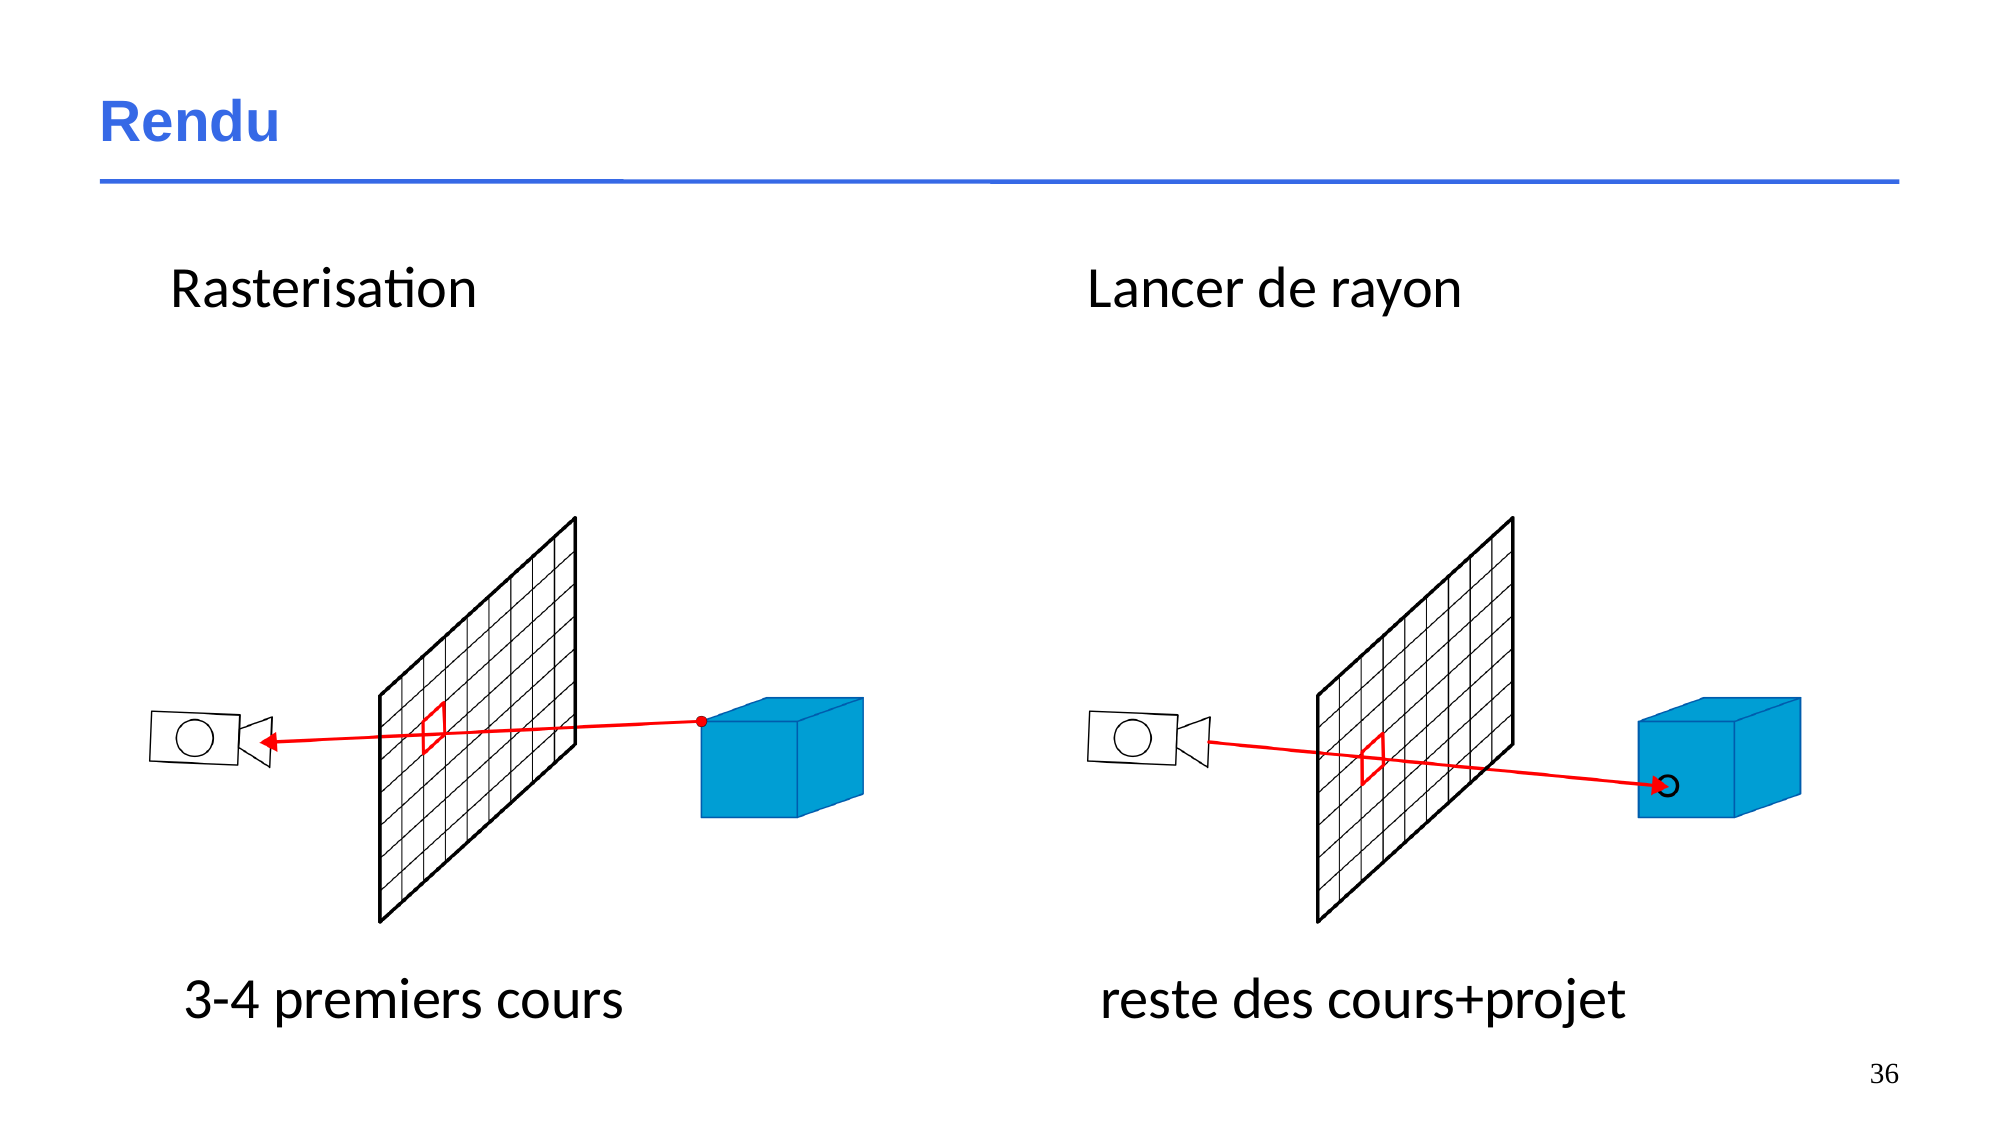

Rendu
# Rasterisation Lancer de rayon
3-4 premiers cours reste des cours+projet
36